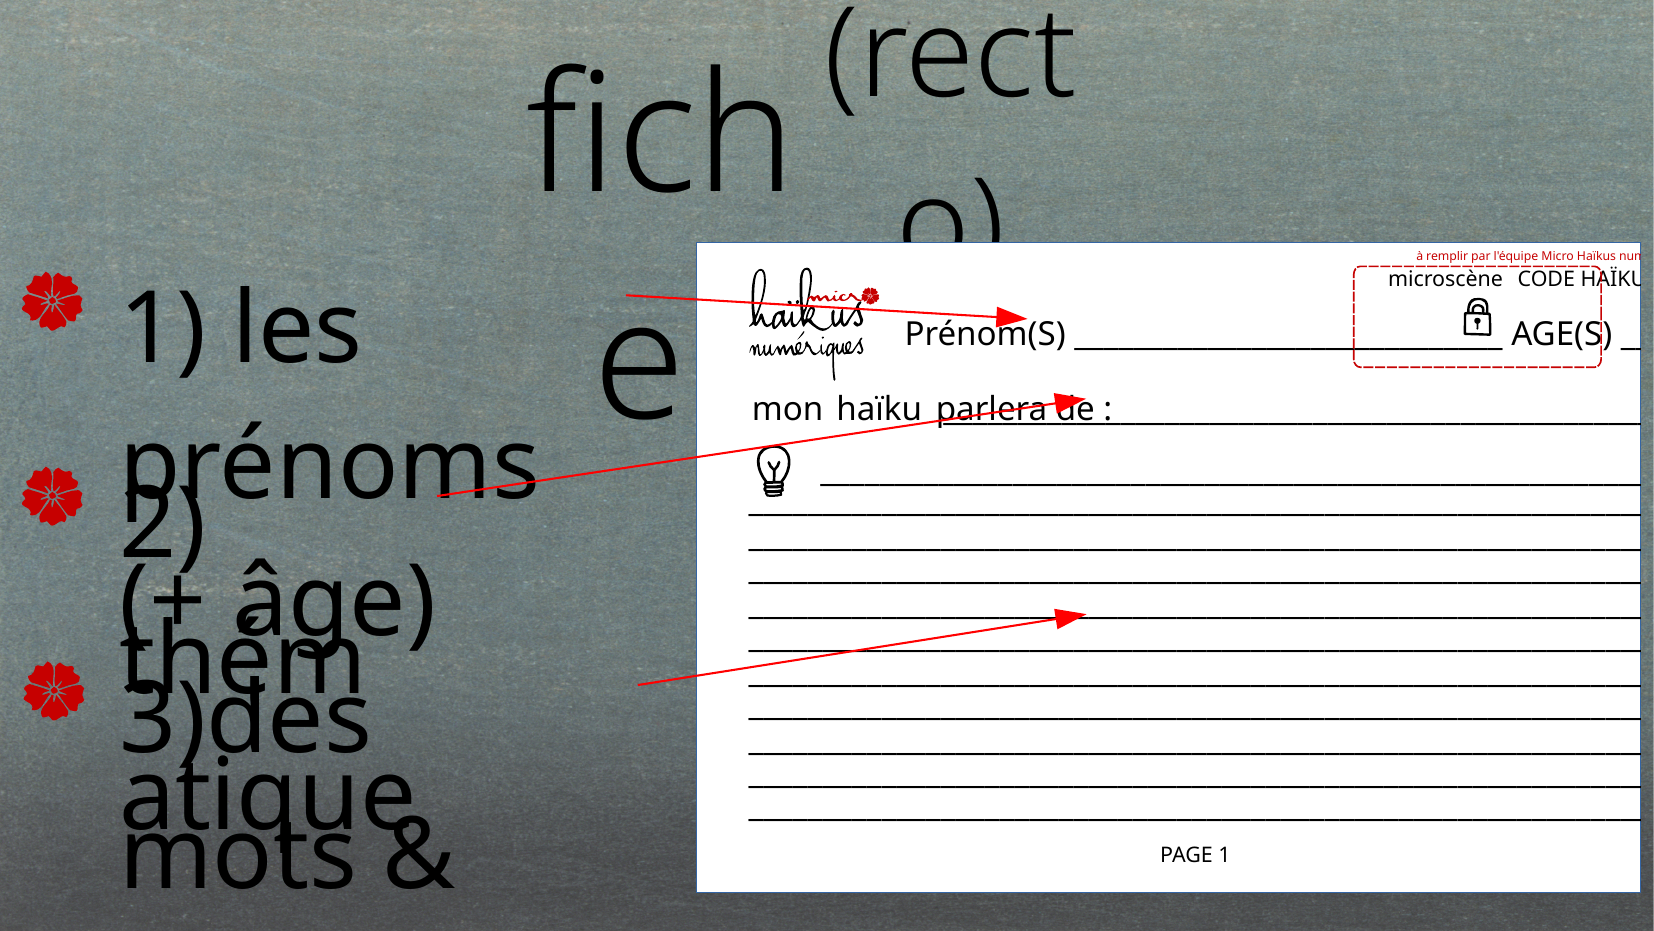

# La fiche
(recto)
1) les prénoms (+ âge)
2) thématique
3)des mots & des idées
= brouillon